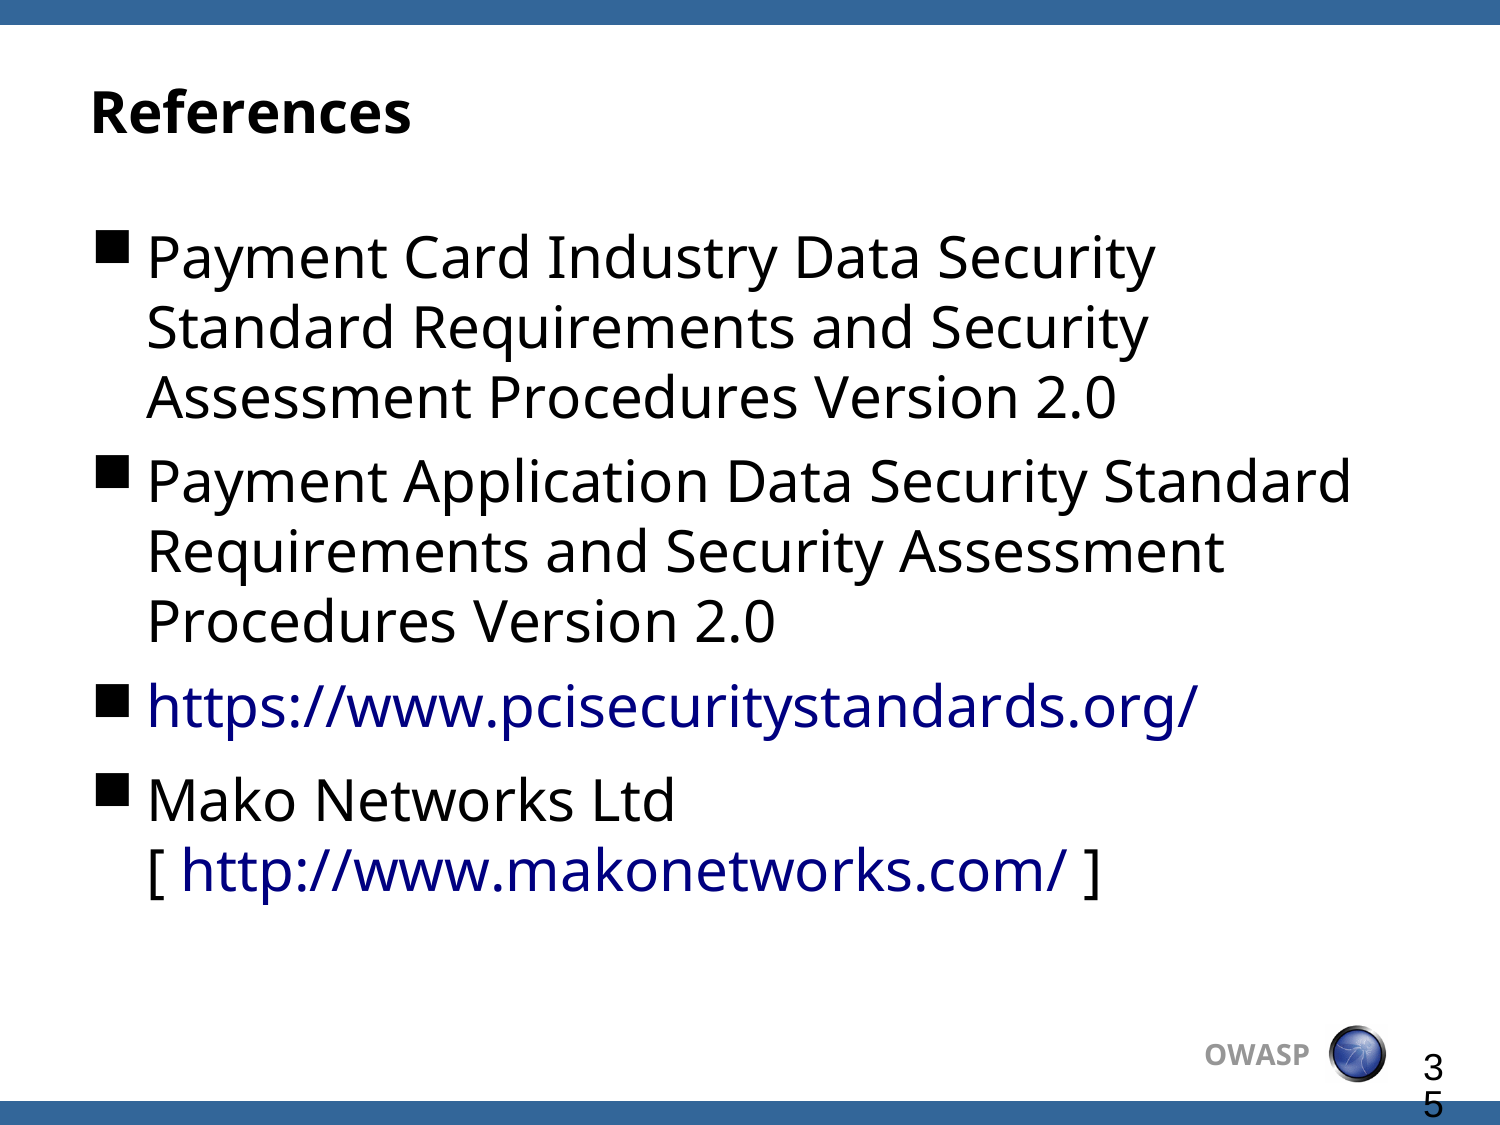

# References
Payment Card Industry Data Security Standard Requirements and Security Assessment Procedures Version 2.0
Payment Application Data Security Standard Requirements and Security Assessment Procedures Version 2.0
https://www.pcisecuritystandards.org/
Mako Networks Ltd
[ http://www.makonetworks.com/ ]
35